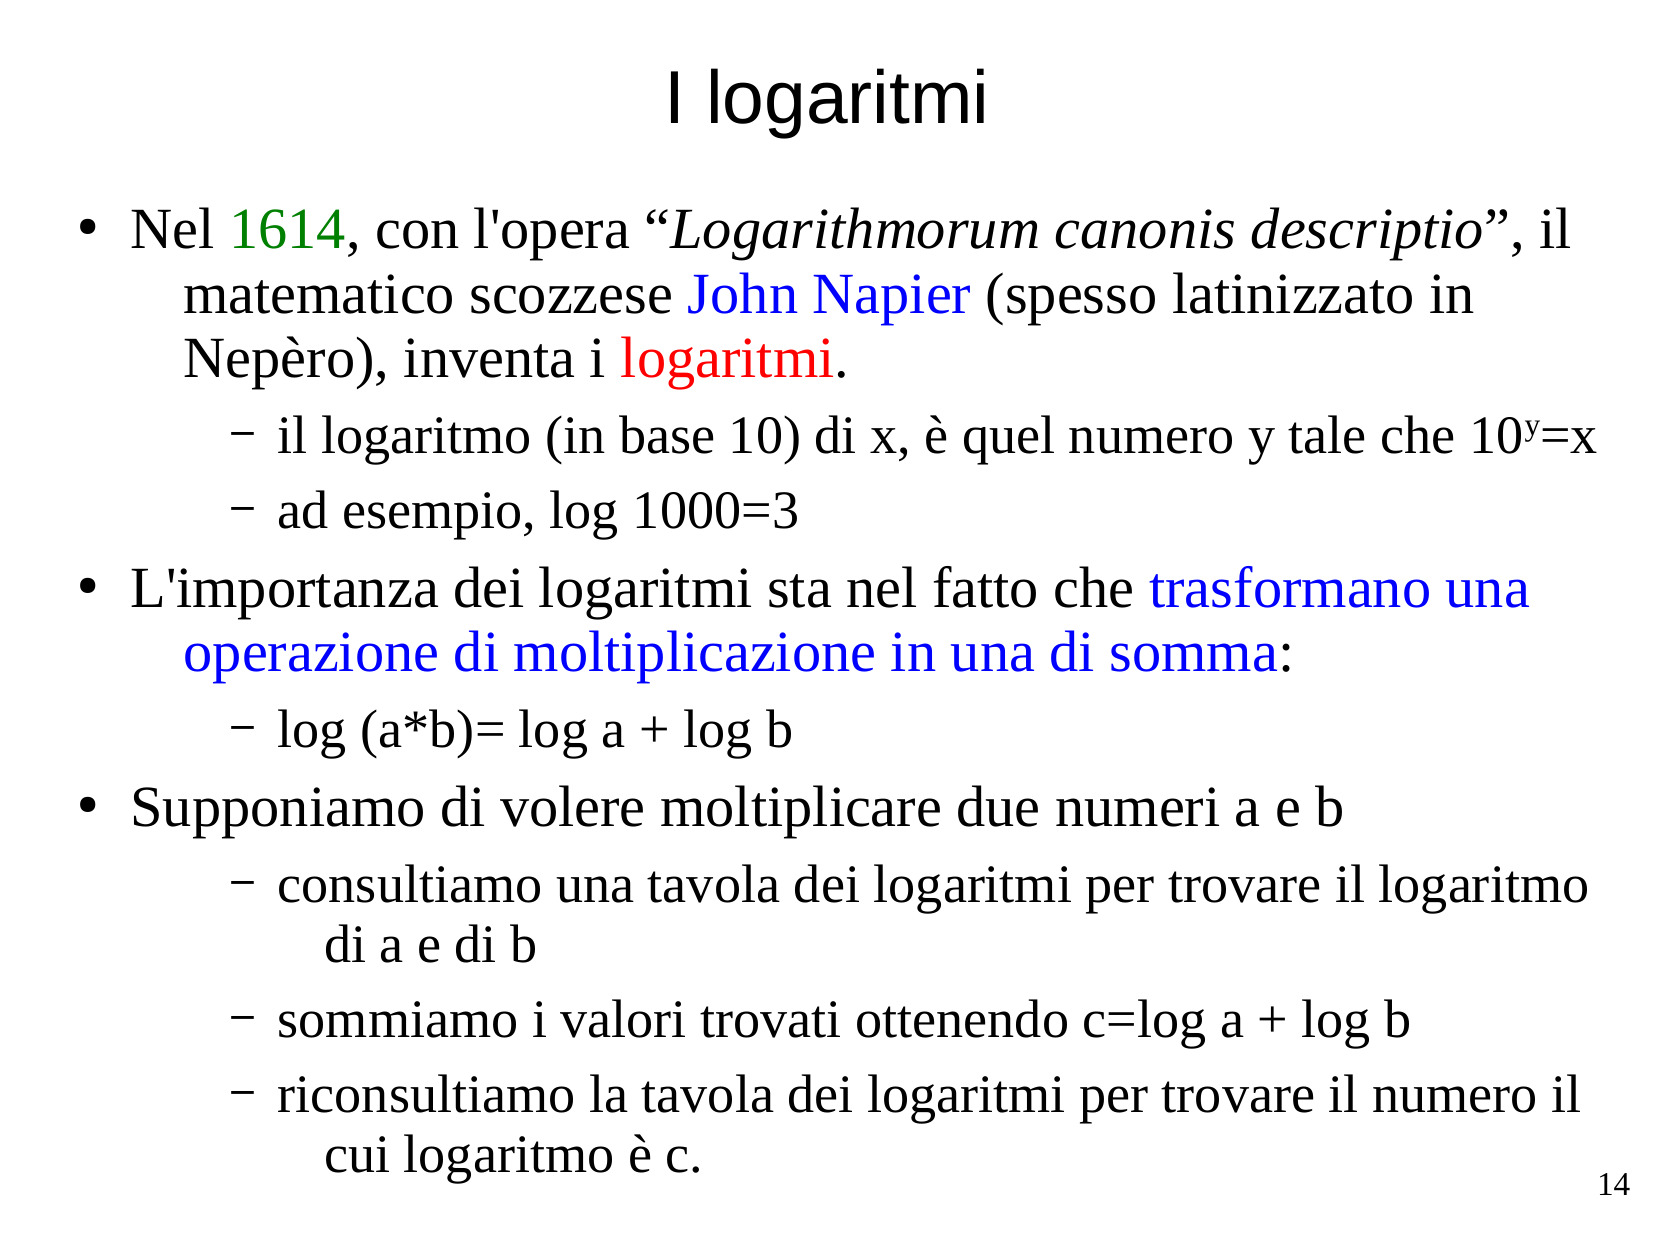

# I logaritmi
Nel 1614, con l'opera “Logarithmorum canonis descriptio”, il matematico scozzese John Napier (spesso latinizzato in Nepèro), inventa i logaritmi.
il logaritmo (in base 10) di x, è quel numero y tale che 10y=x
ad esempio, log 1000=3
L'importanza dei logaritmi sta nel fatto che trasformano una operazione di moltiplicazione in una di somma:
log (a*b)= log a + log b
Supponiamo di volere moltiplicare due numeri a e b
consultiamo una tavola dei logaritmi per trovare il logaritmo di a e di b
sommiamo i valori trovati ottenendo c=log a + log b
riconsultiamo la tavola dei logaritmi per trovare il numero il cui logaritmo è c.